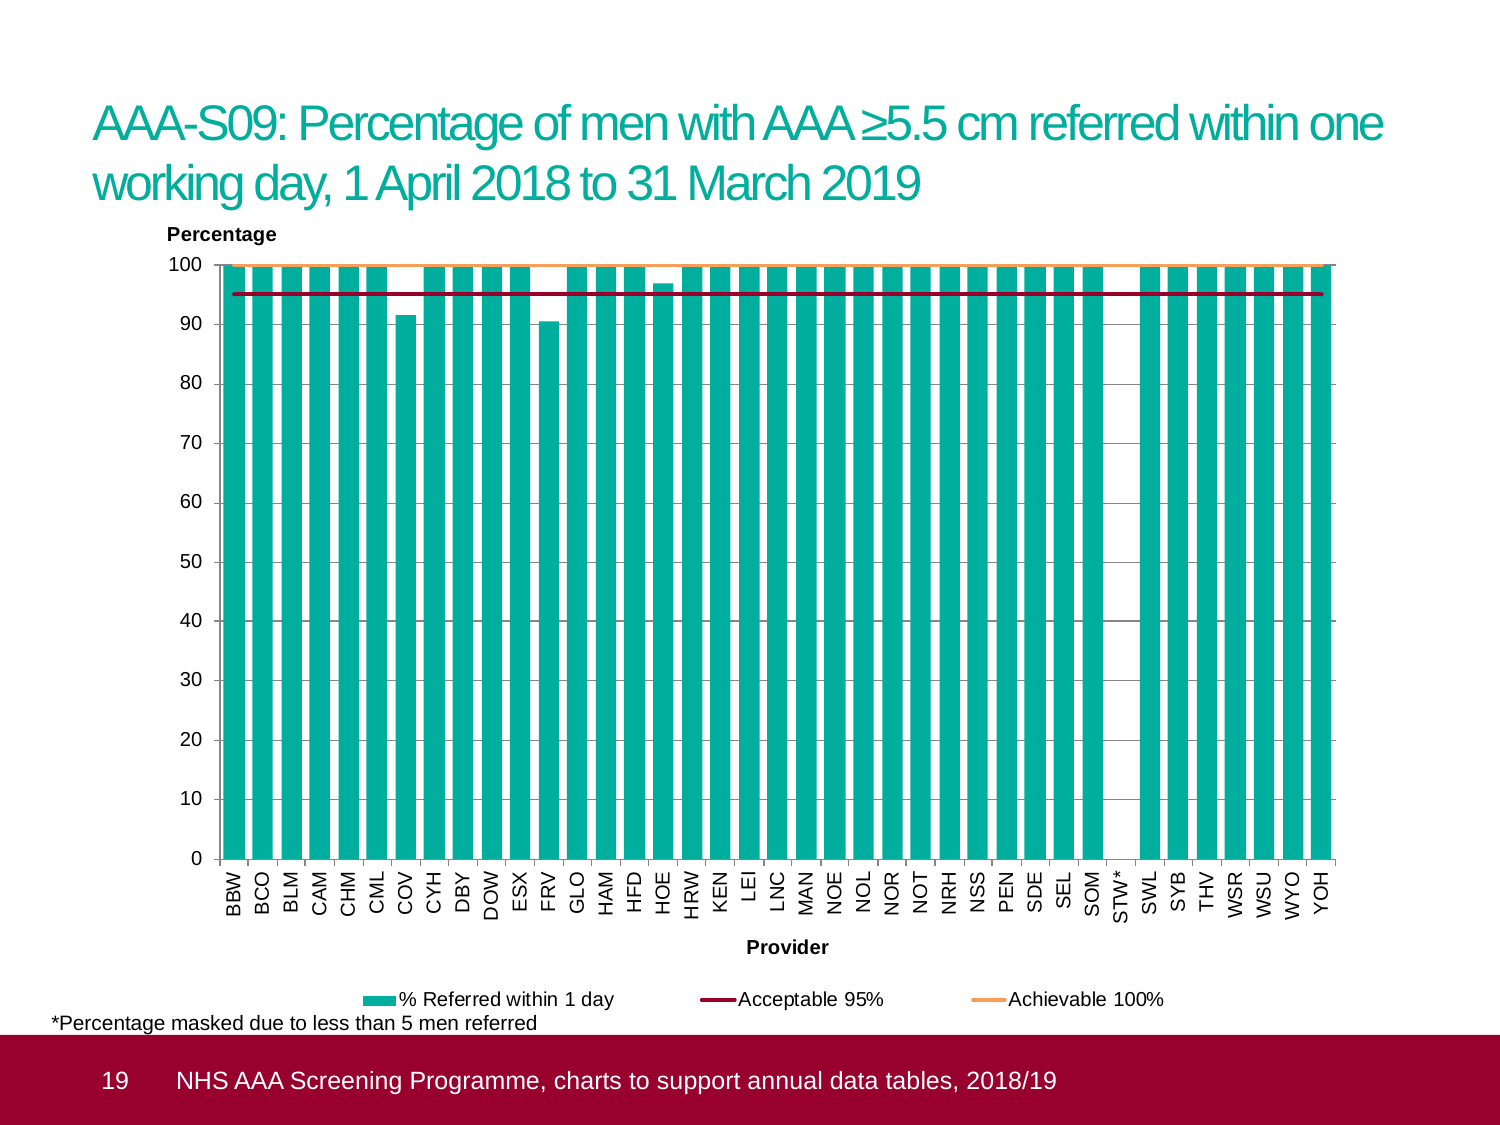

# AAA-S09: Percentage of men with AAA ≥5.5 cm referred within one working day, 1 April 2018 to 31 March 2019
*Percentage masked due to less than 5 men referred
NHS AAA Screening Programme, charts to support annual data tables, 2018/19